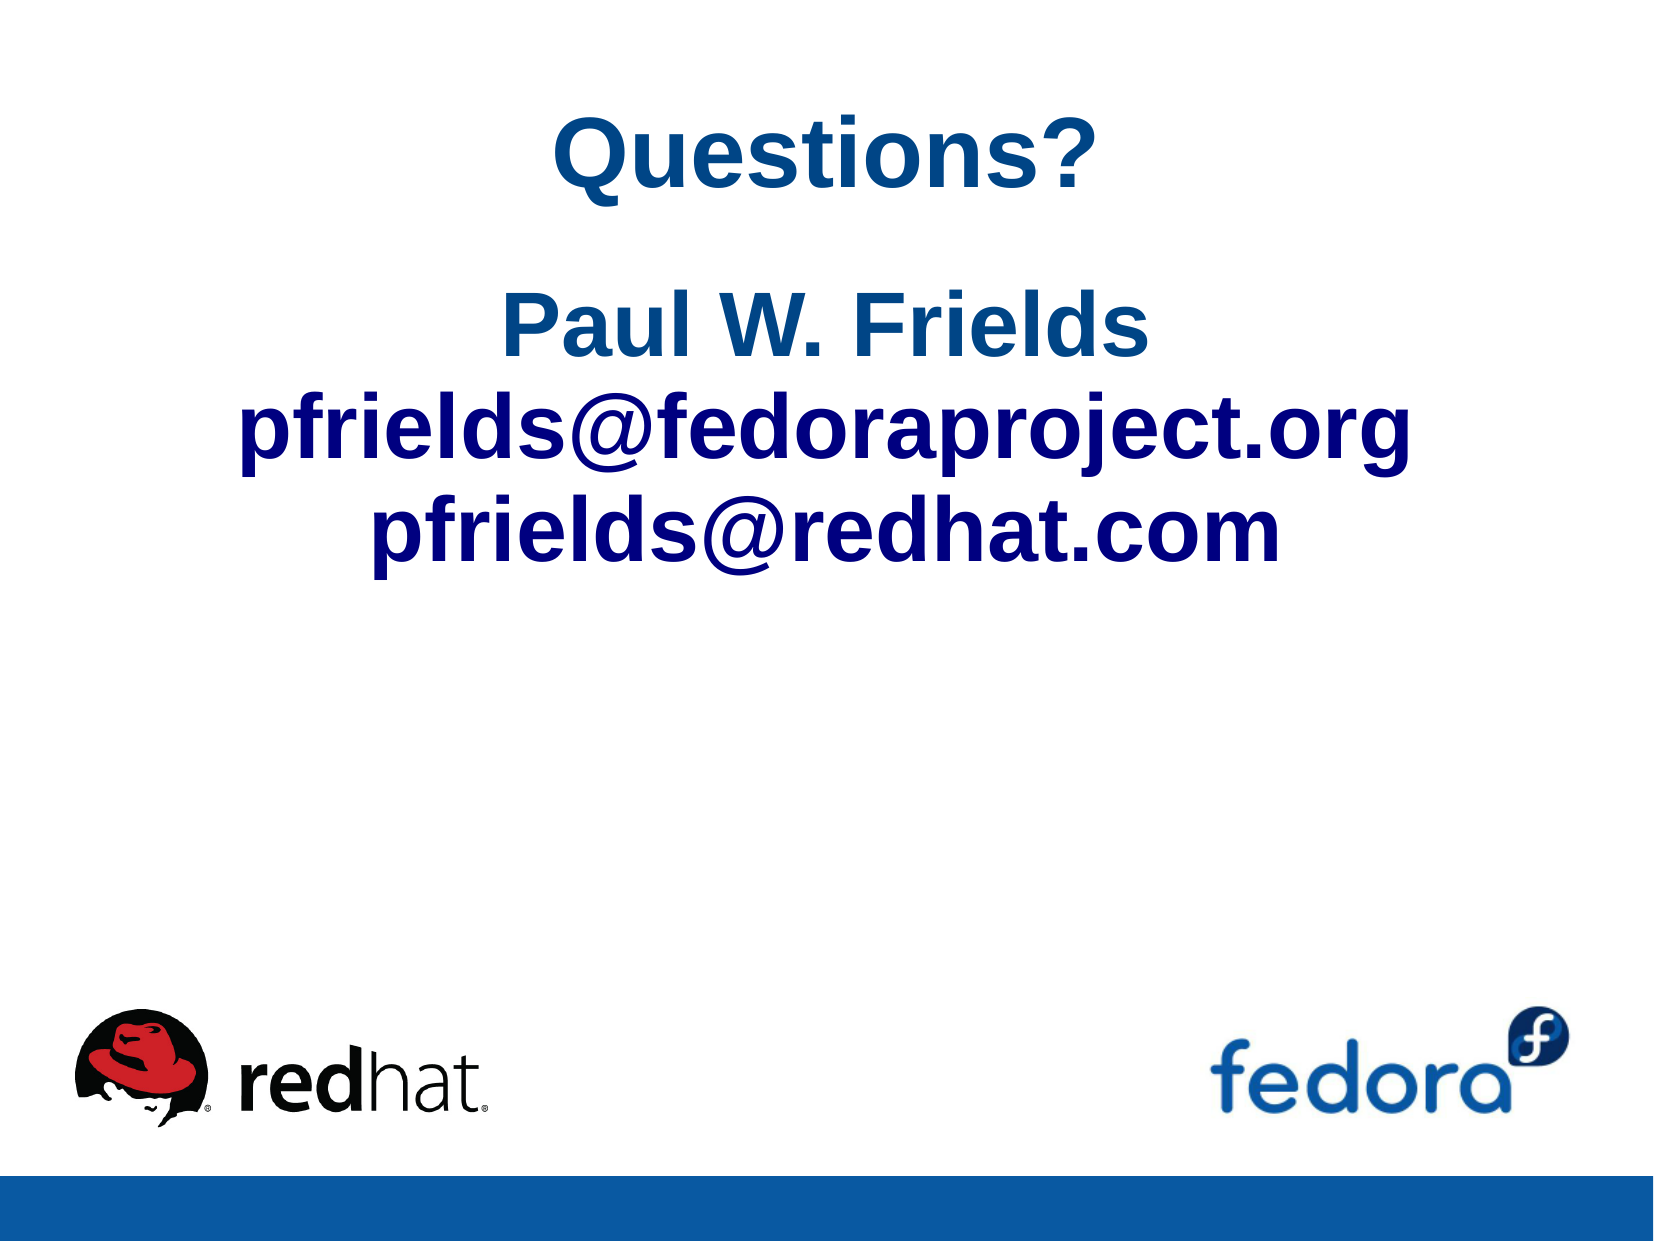

# Questions?
Paul W. Frields
pfrields@fedoraproject.org
pfrields@redhat.com